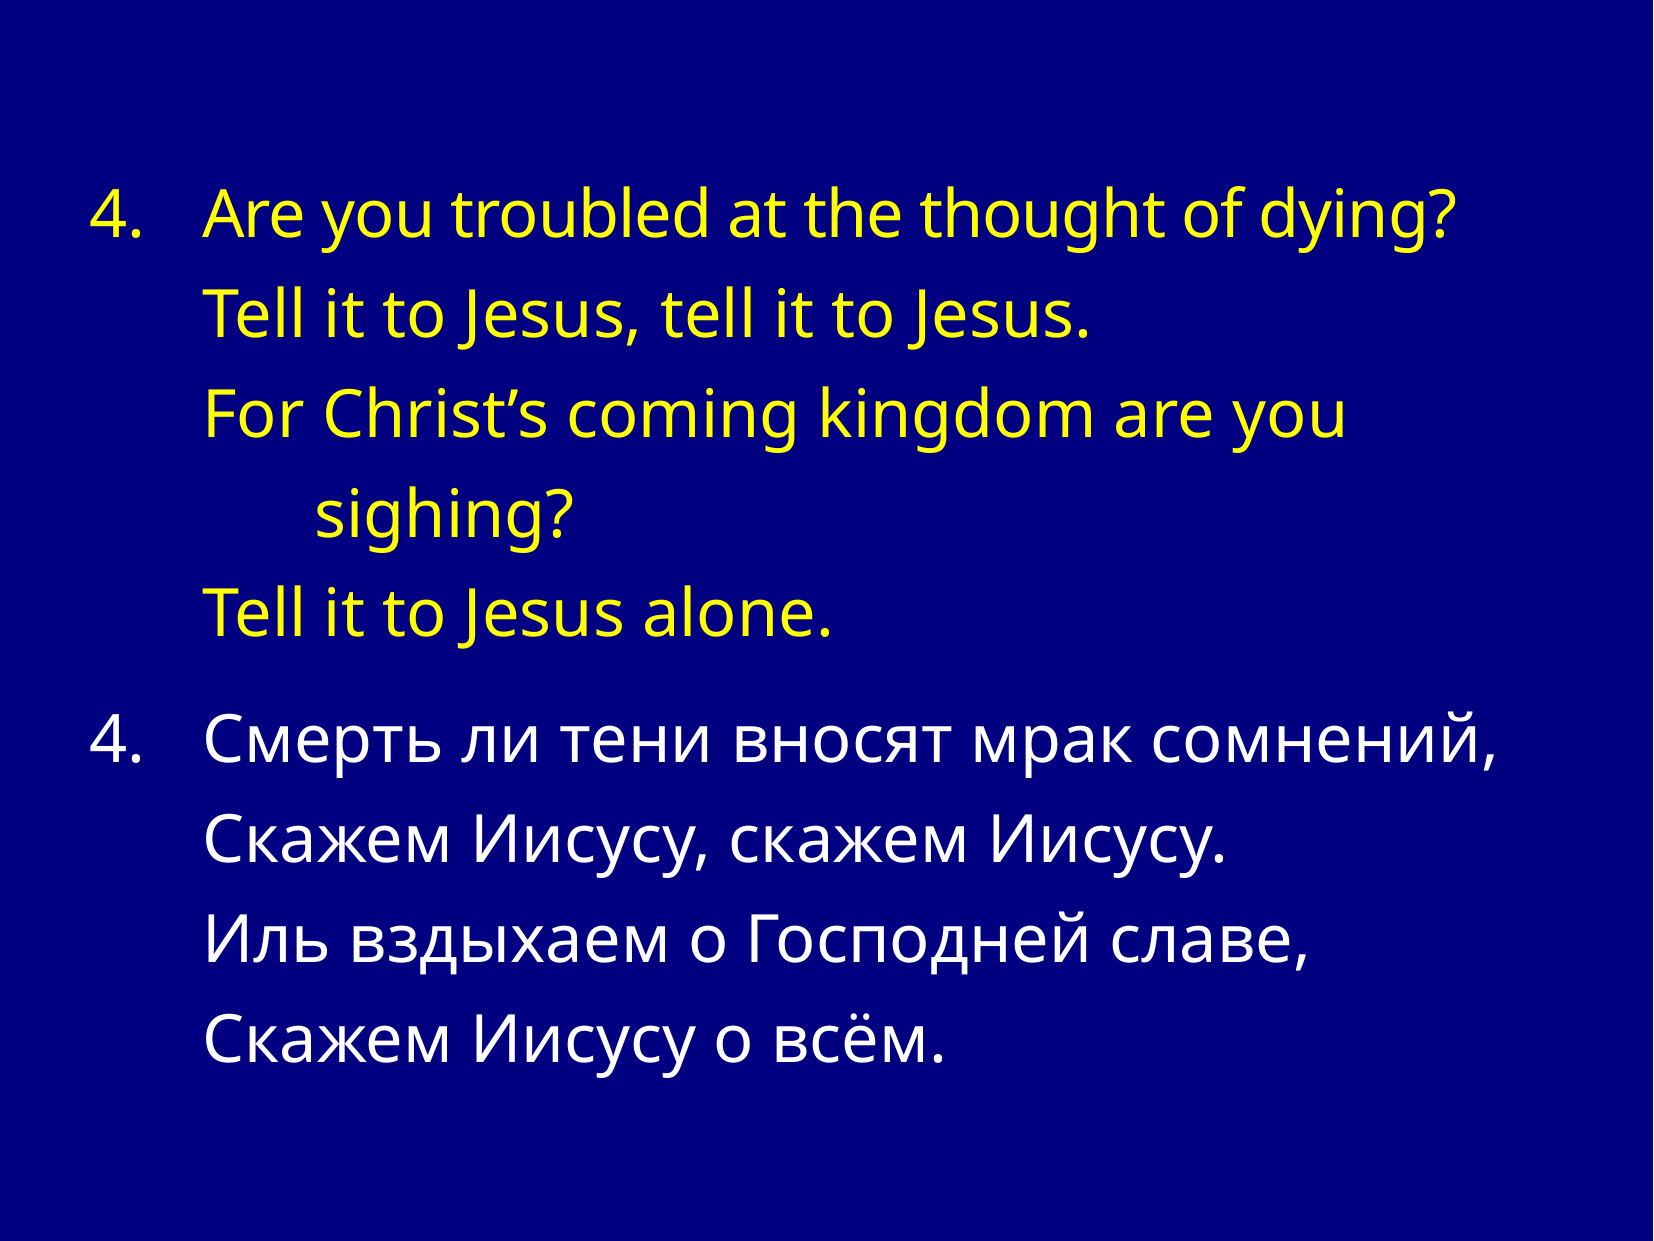

4.	Are you troubled at the thought of dying?
	Tell it to Jesus, tell it to Jesus.
	For Christ’s coming kingdom are you
		sighing?
	Tell it to Jesus alone.
4.	Смерть ли тени вносят мрак сомнений,
	Скажем Иисусу, скажем Иисусу.
	Иль вздыхаем о Господней славе,
	Скажем Иисусу о всём.